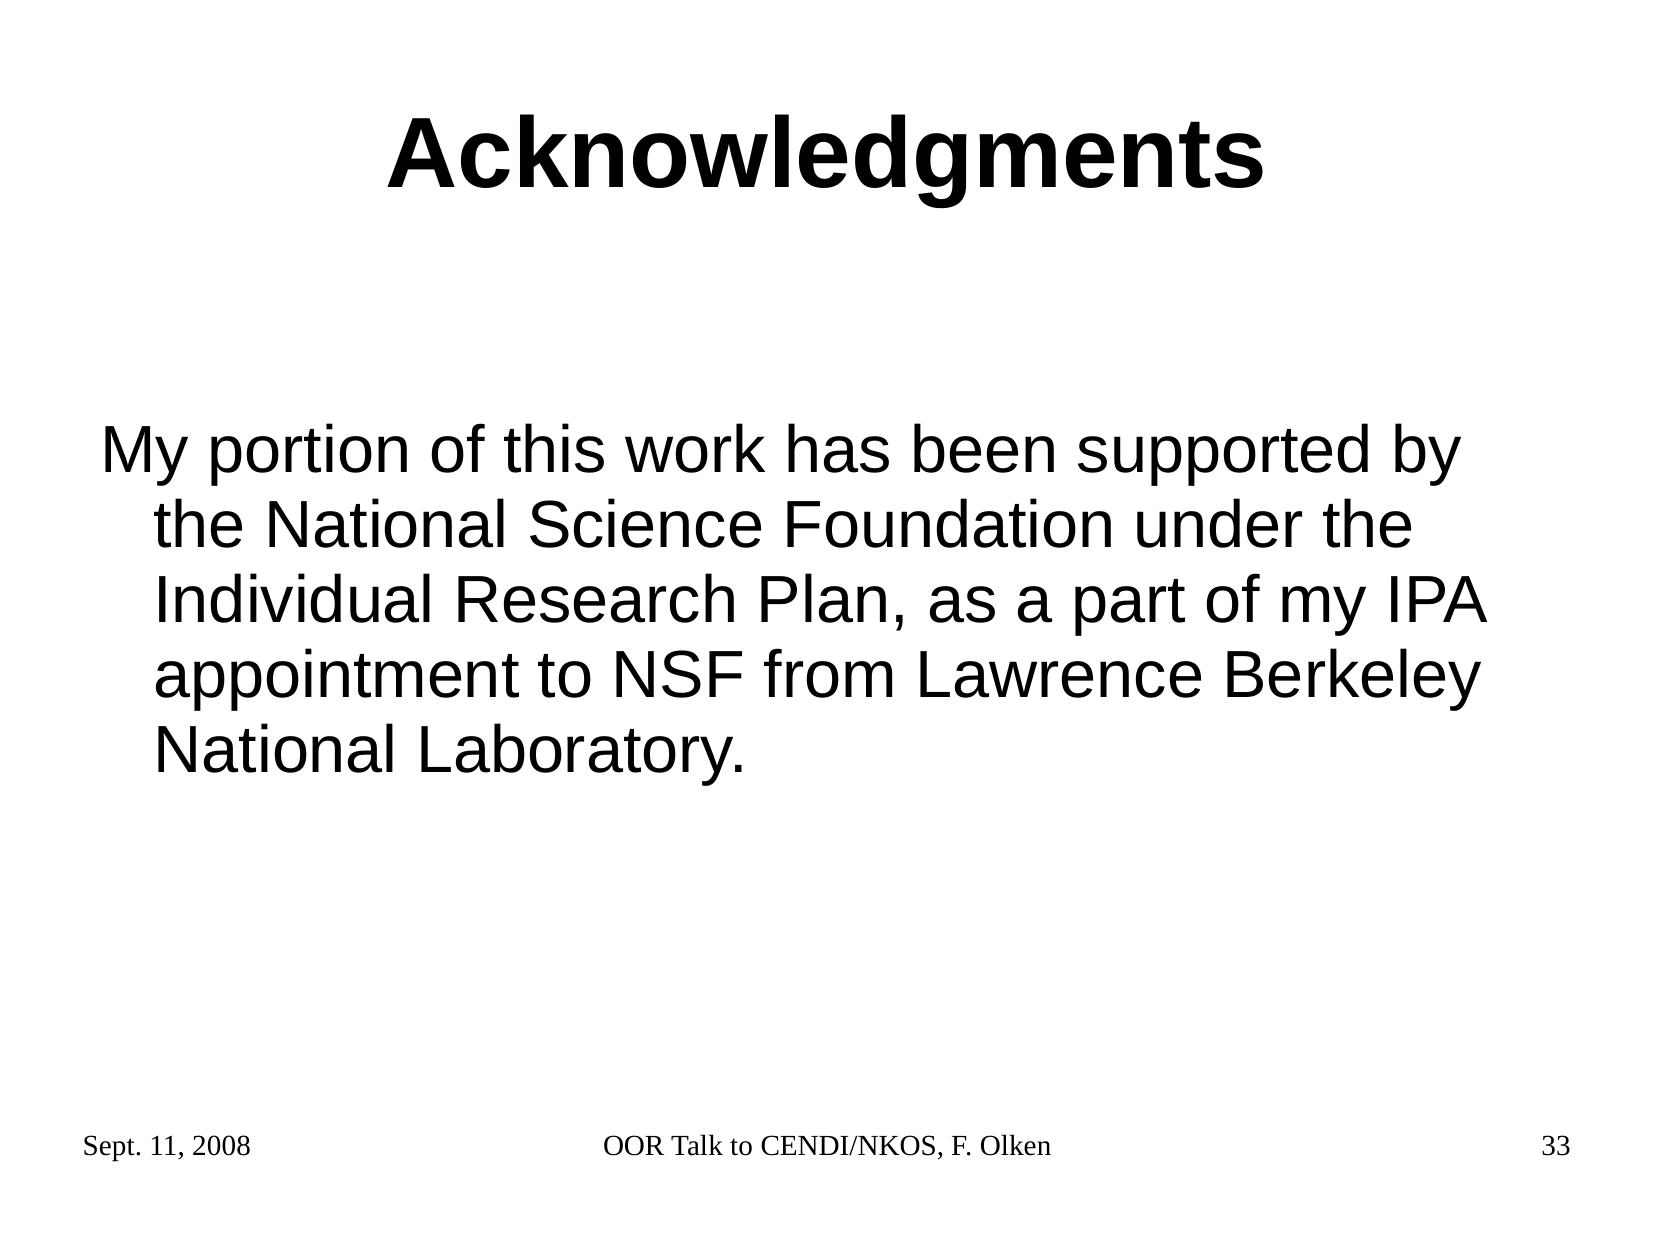

# Acknowledgments
My portion of this work has been supported by the National Science Foundation under the Individual Research Plan, as a part of my IPA appointment to NSF from Lawrence Berkeley National Laboratory.
Sept. 11, 2008
OOR Talk to CENDI/NKOS, F. Olken
33